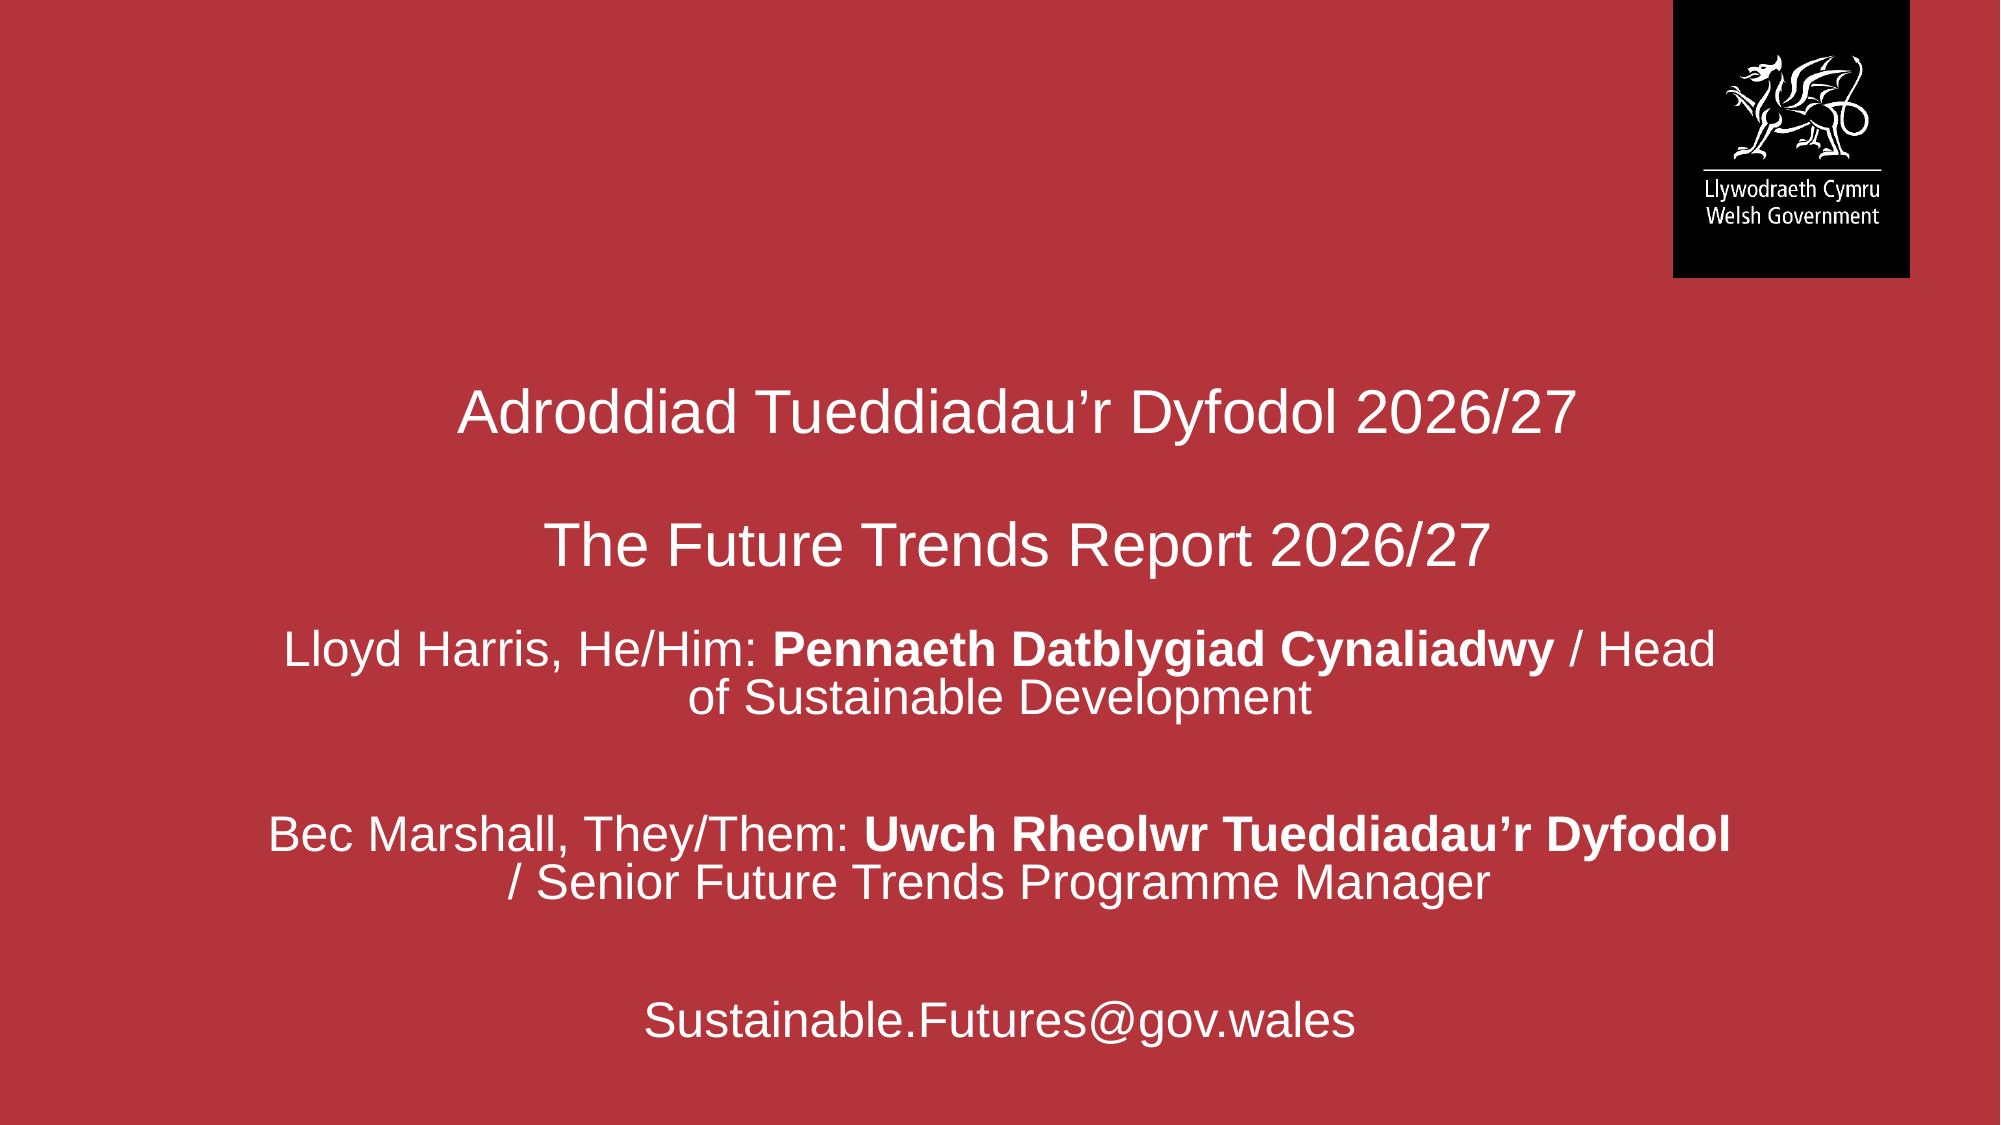

Adroddiad Tueddiadau’r Dyfodol 2026/27
The Future Trends Report 2026/27
# Lloyd Harris, He/Him: Pennaeth Datblygiad Cynaliadwy / Head of Sustainable Development
Bec Marshall, They/Them: Uwch Rheolwr Tueddiadau’r Dyfodol / Senior Future Trends Programme Manager
Sustainable.Futures@gov.wales